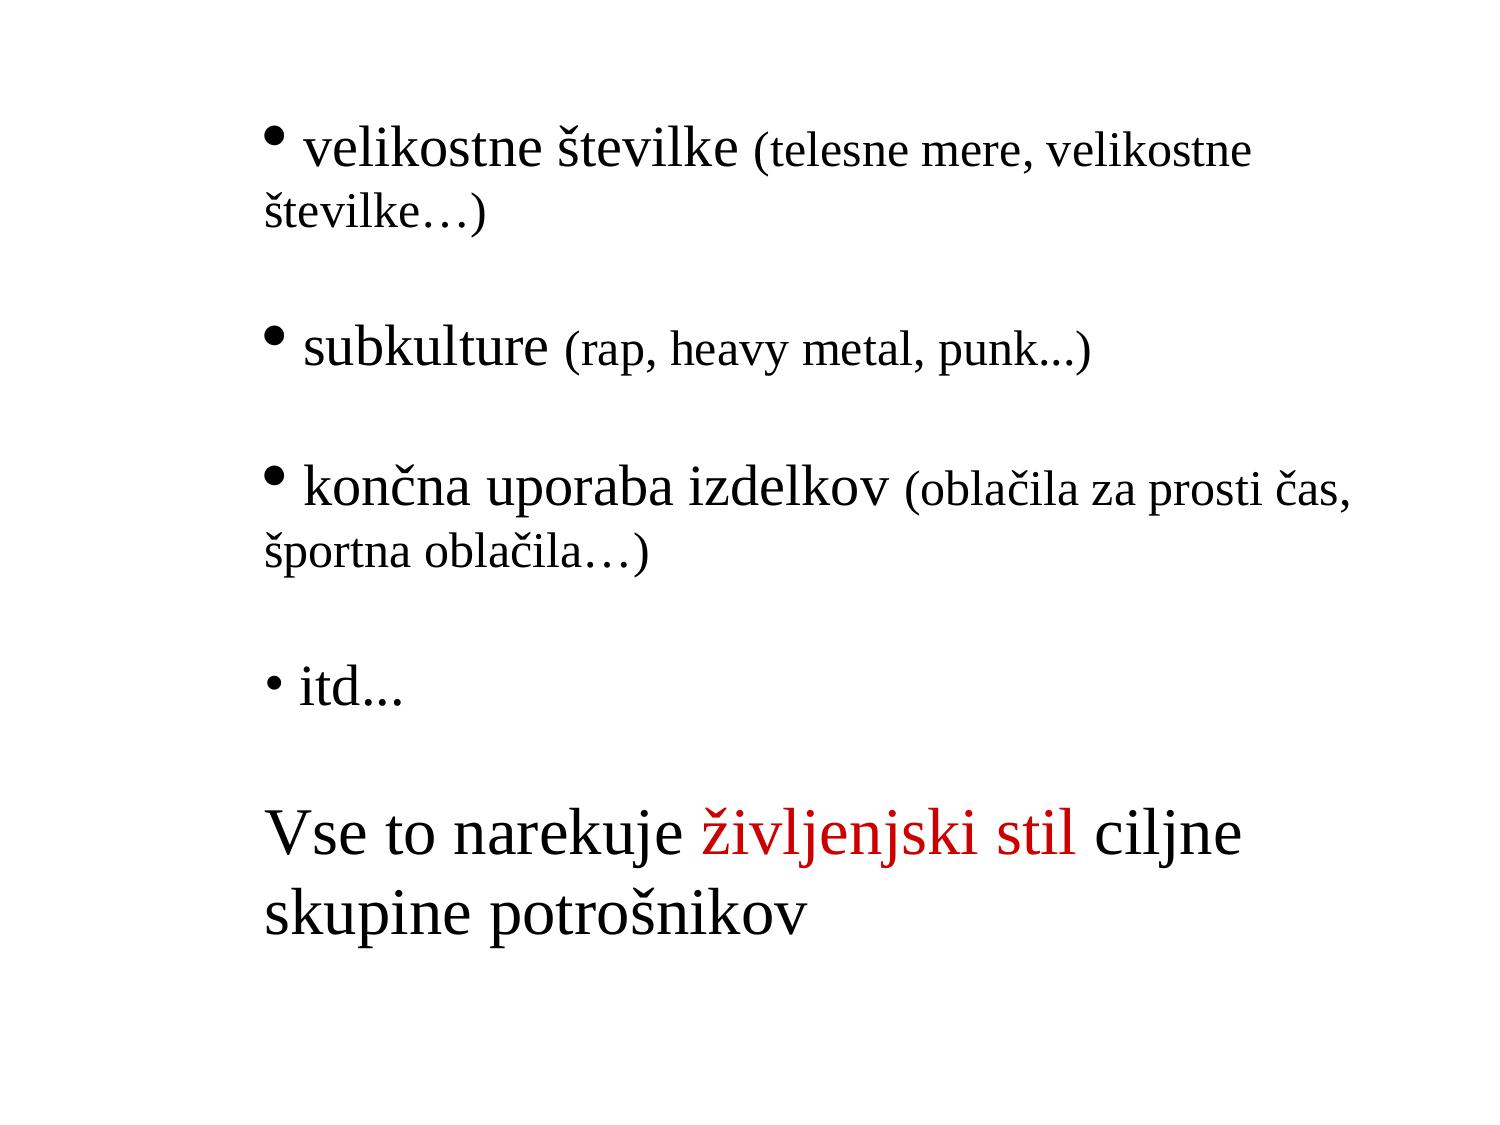

velikostne številke (telesne mere, velikostne številke…)
 subkulture (rap, heavy metal, punk...)
 končna uporaba izdelkov (oblačila za prosti čas, športna oblačila…)
 itd...
Vse to narekuje življenjski stil ciljne skupine potrošnikov